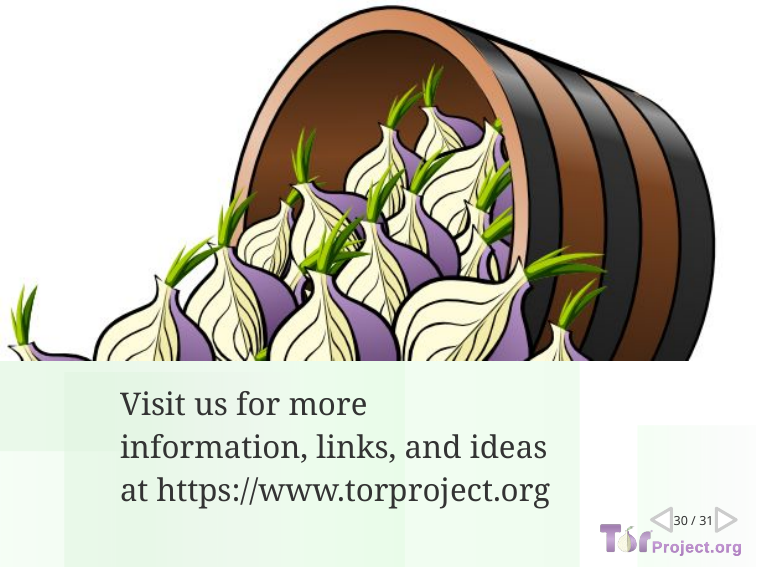

Visit us for more information, links, and ideas at https://www.torproject.org